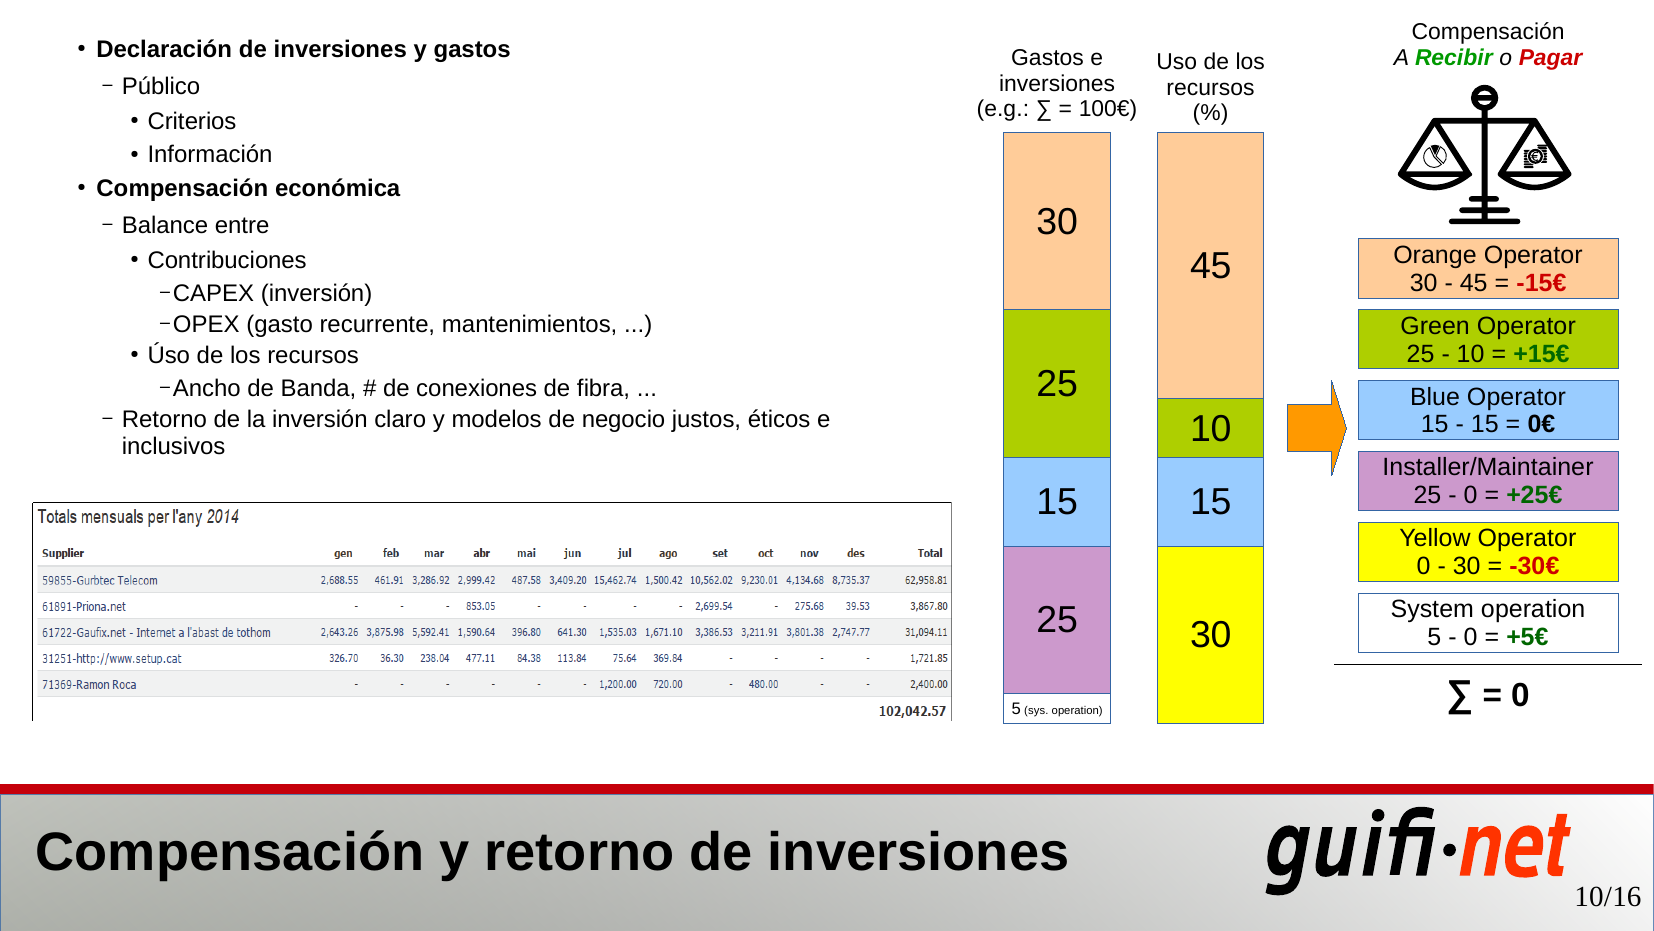

Compensación
A Recibir o Pagar
Declaración de inversiones y gastos
Público
Criterios
Información
Compensación económica
Balance entre
Contribuciones
CAPEX (inversión)
OPEX (gasto recurrente, mantenimientos, ...)
Úso de los recursos
Ancho de Banda, # de conexiones de fibra, ...
Retorno de la inversión claro y modelos de negocio justos, éticos e inclusivos
Gastos e inversiones
(e.g.: ∑ = 100€)
Uso de los recursos
(%)
30
45
Orange Operator
30 - 45 = -15€
25
Green Operator
25 - 10 = +15€
Blue Operator
15 - 15 = 0€
10
Installer/Maintainer
25 - 0 = +25€
15
15
Yellow Operator
0 - 30 = -30€
25
30
System operation
5 - 0 = +5€
∑ = 0
5 (sys. operation)
# Compensación y retorno de inversiones